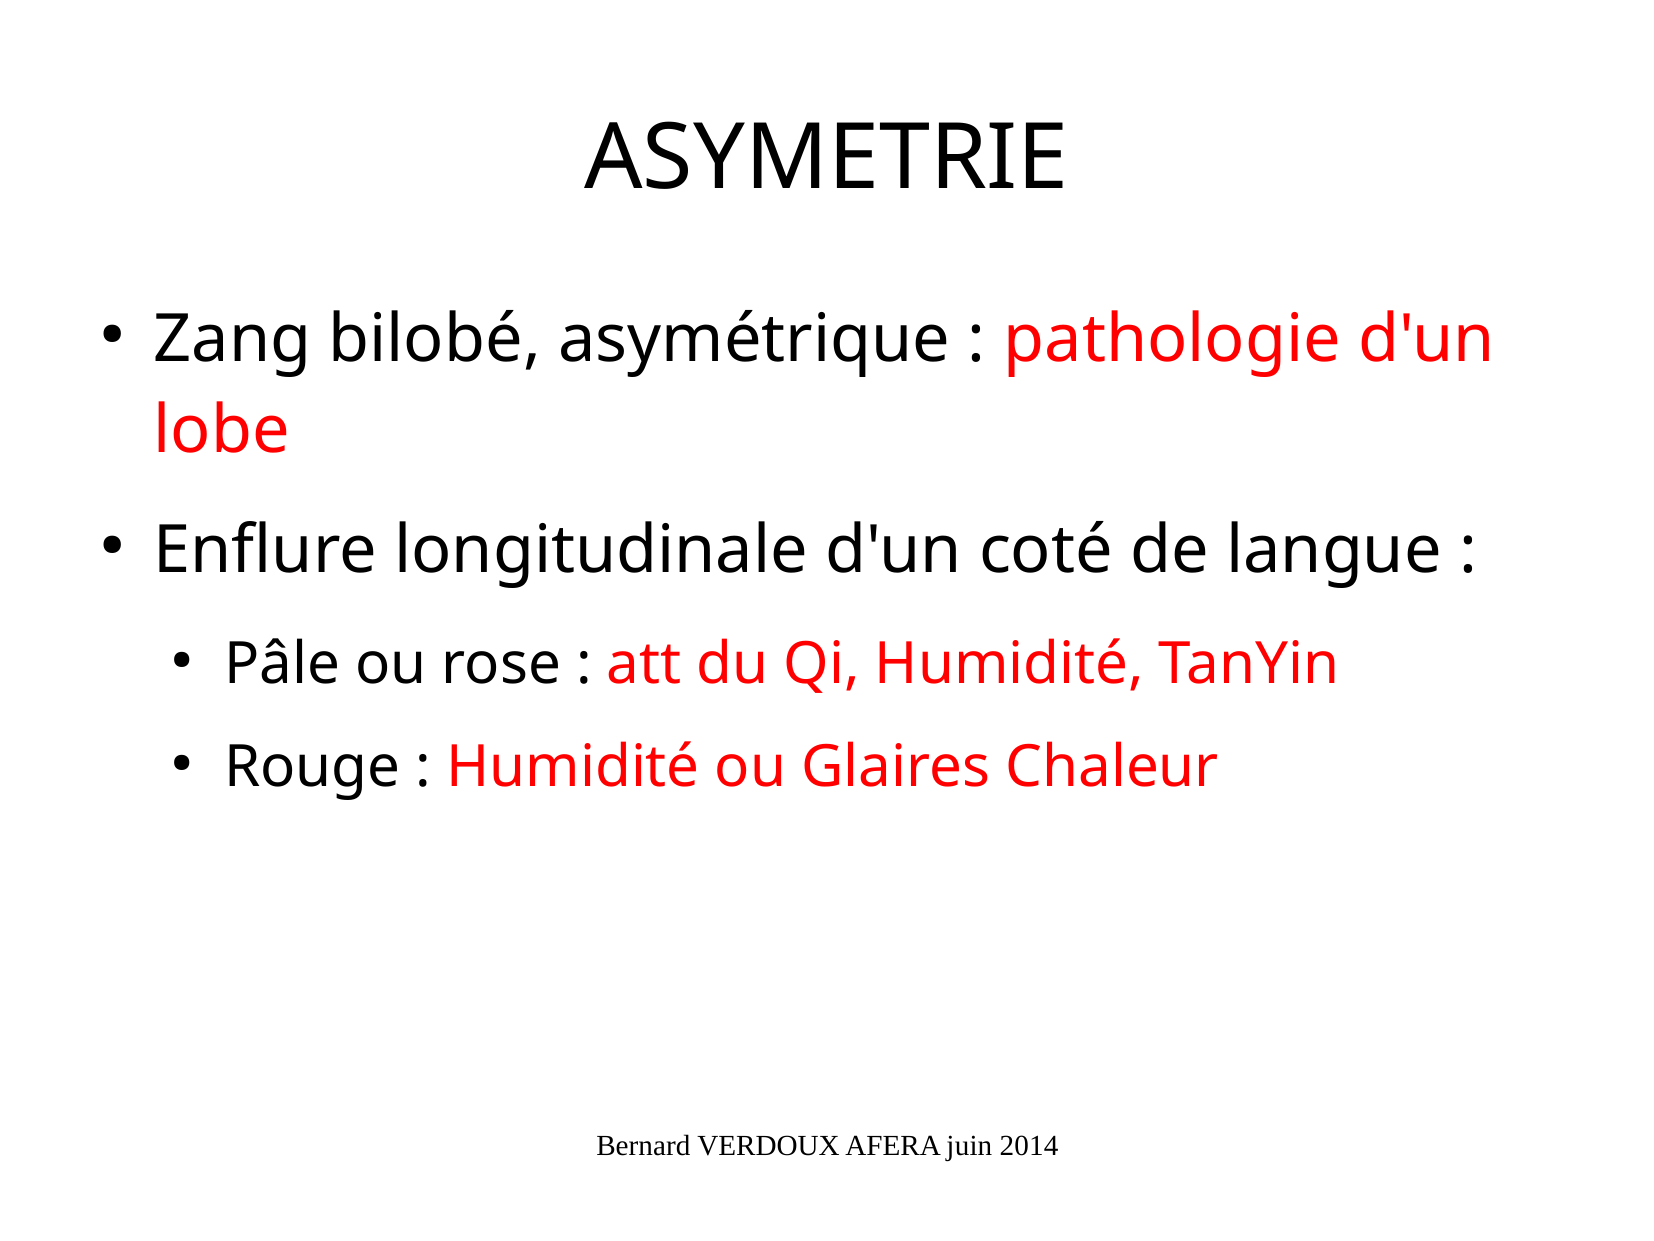

# ASYMETRIE
Zang bilobé, asymétrique : pathologie d'un lobe
Enflure longitudinale d'un coté de langue :
Pâle ou rose : att du Qi, Humidité, TanYin
Rouge : Humidité ou Glaires Chaleur
Bernard VERDOUX AFERA juin 2014